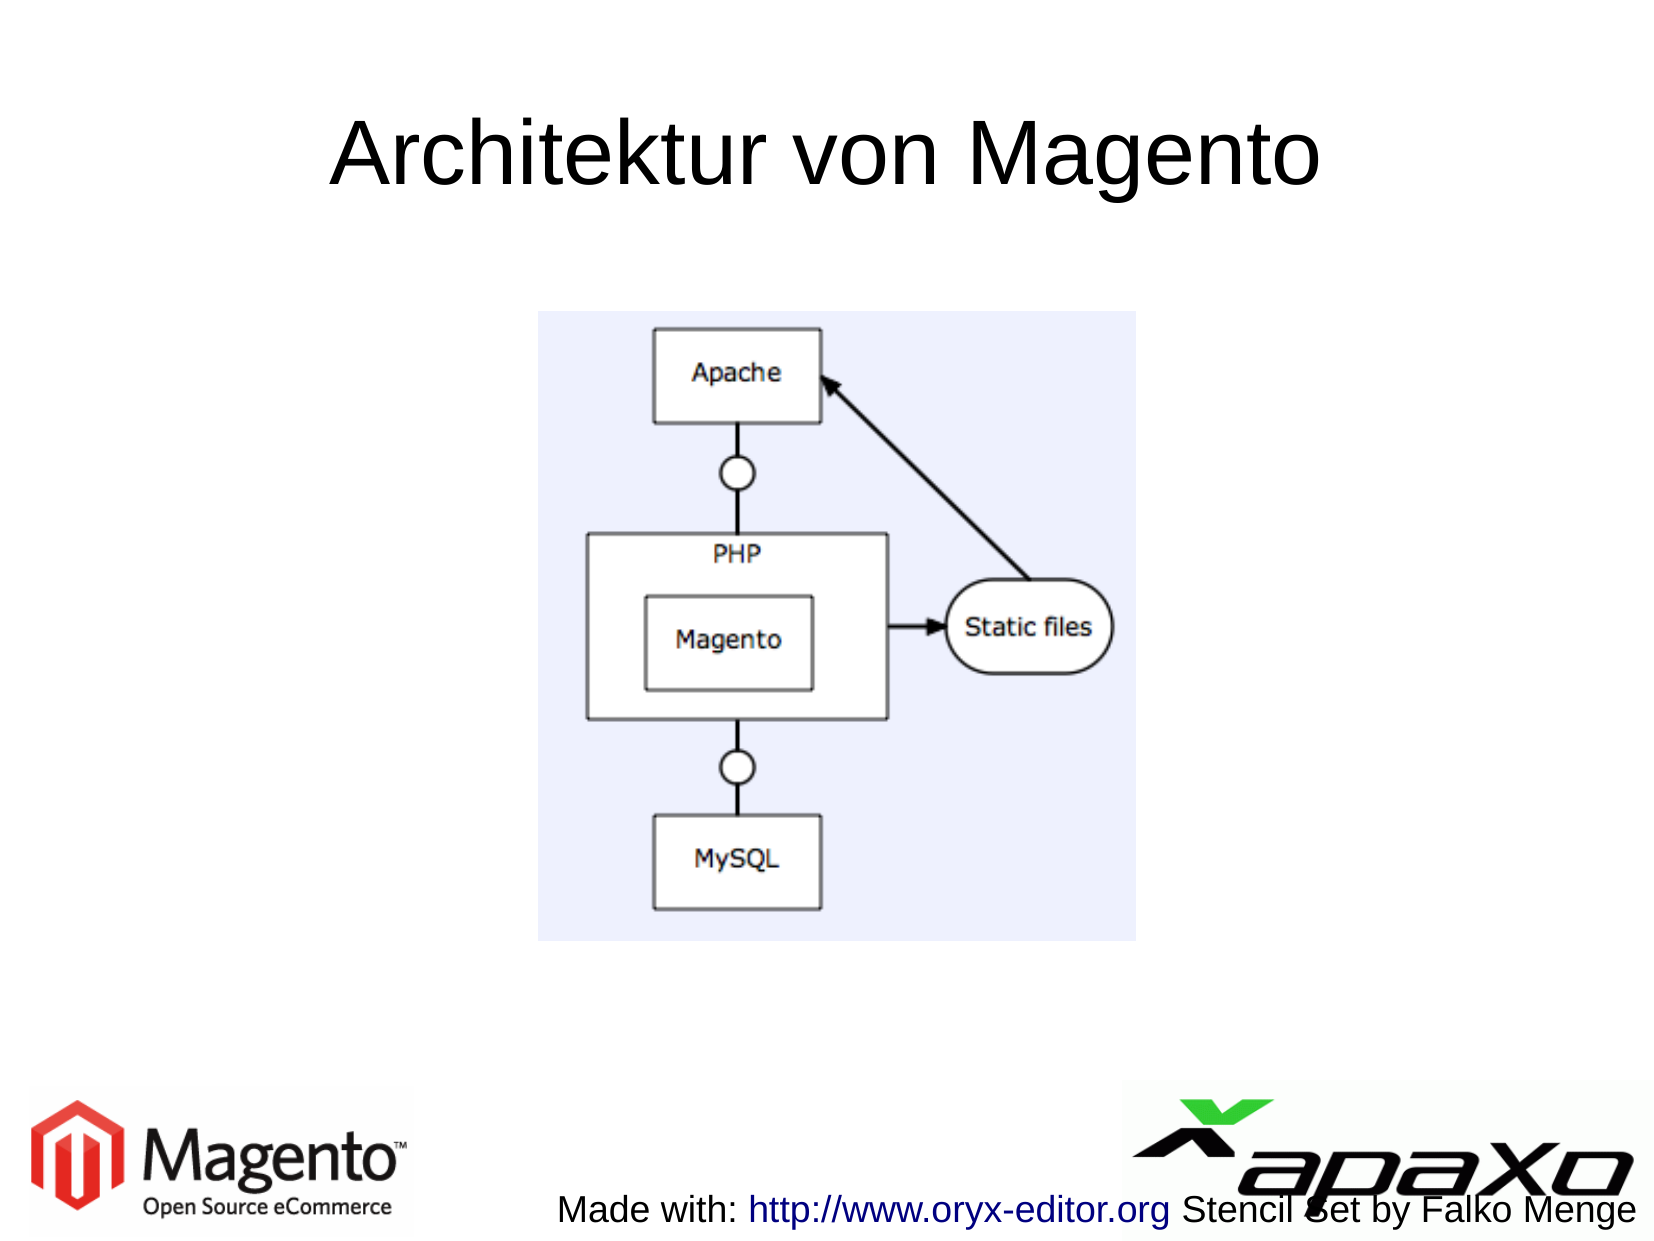

# Architektur von Magento
Made with: http://www.oryx-editor.org Stencil Set by Falko Menge